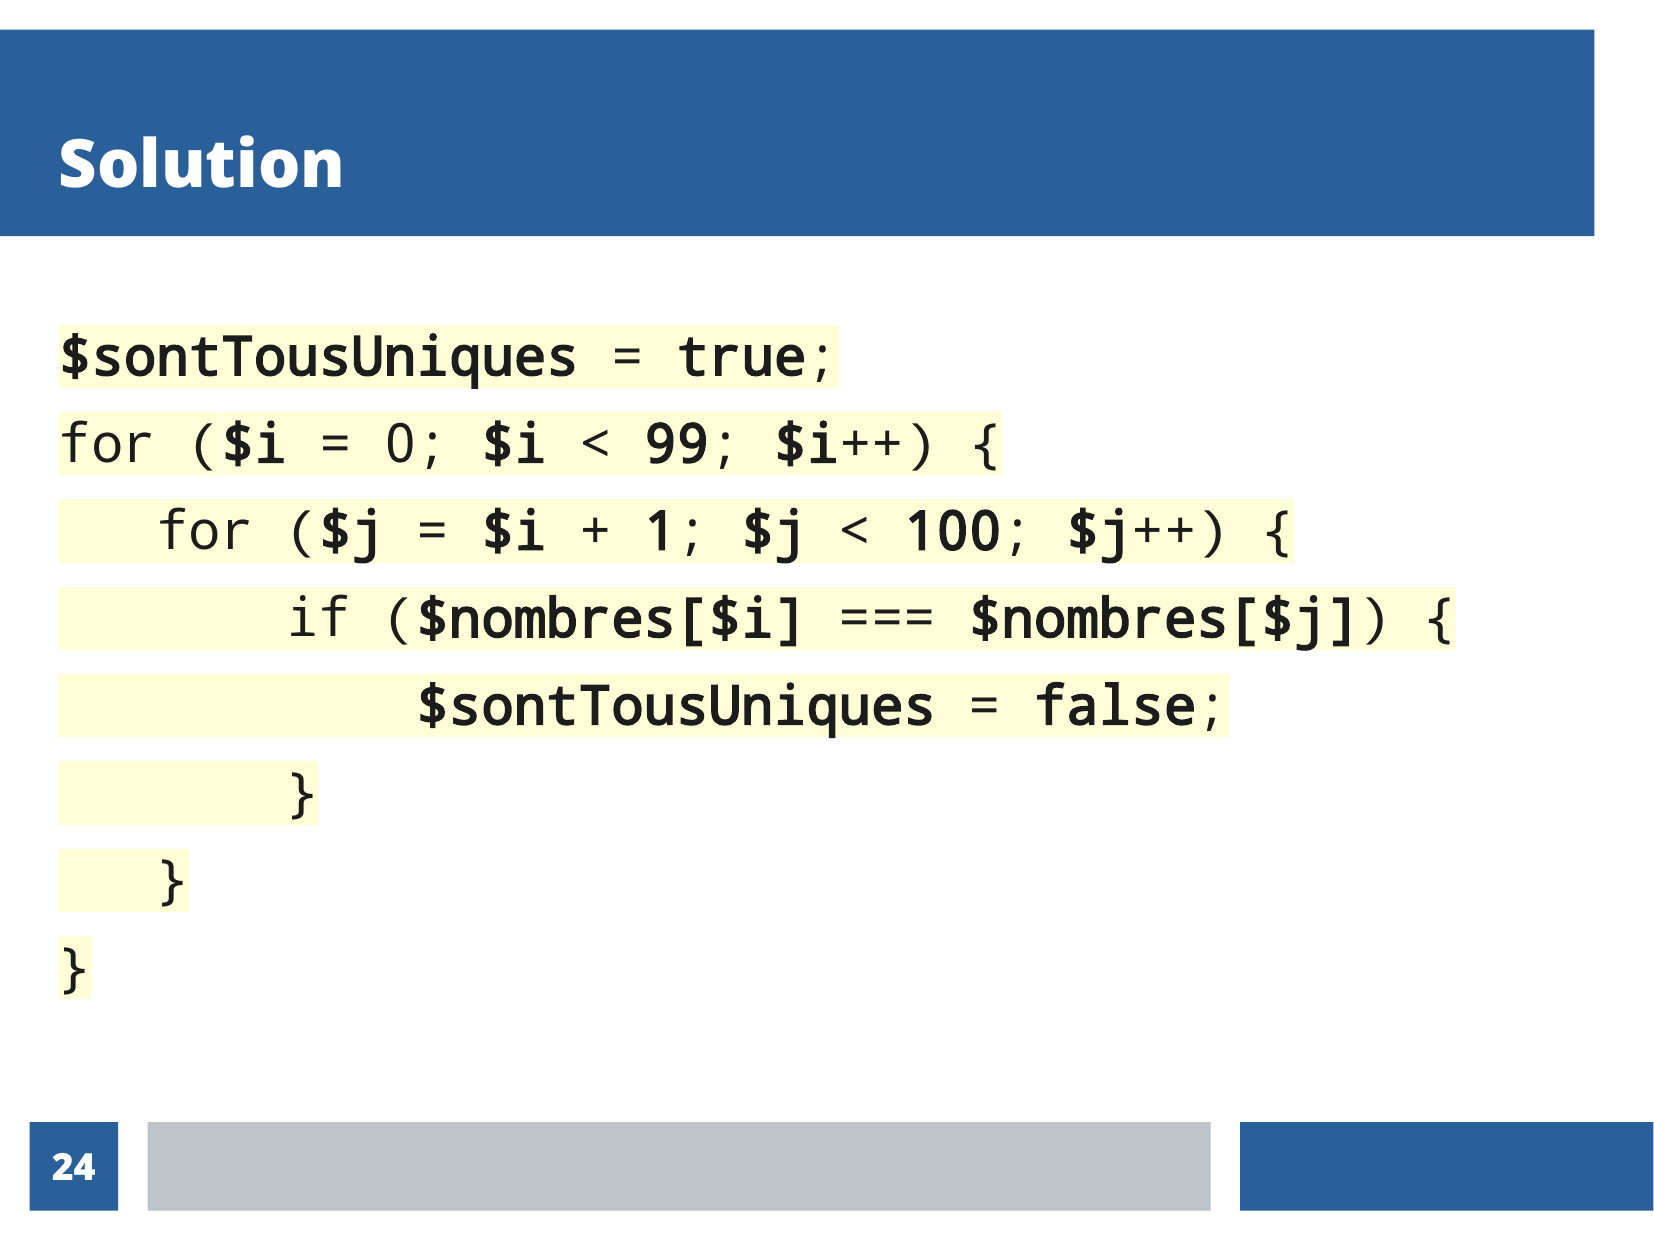

# Solution
$sontTousUniques = true;
for ($i = 0; $i < 99; $i++) {
 for ($j = $i + 1; $j < 100; $j++) {
 if ($nombres[$i] === $nombres[$j]) {
 $sontTousUniques = false;
 }
 }
}
24